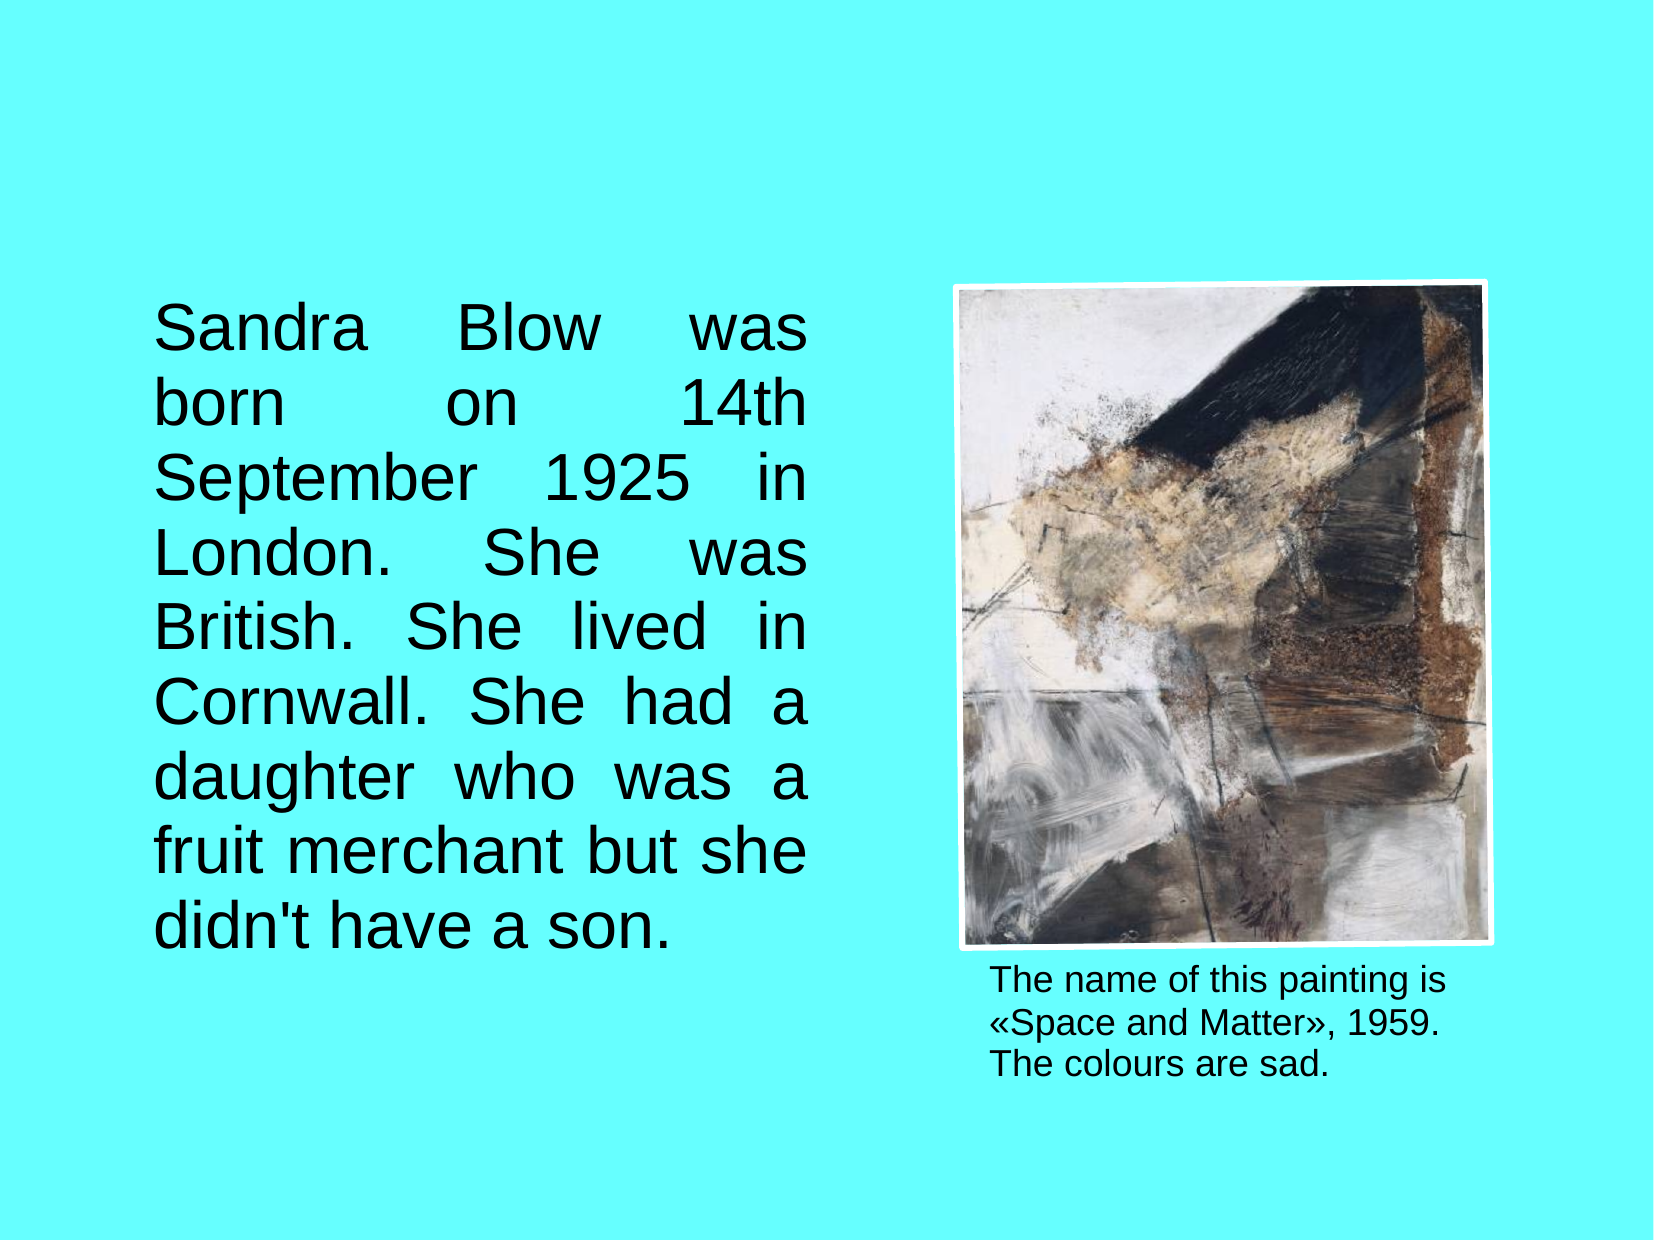

# Sandra Blow was born on 14th September 1925 in London. She was British. She lived in Cornwall. She had a daughter who was a fruit merchant but she didn't have a son.
The name of this painting is «Space and Matter», 1959. The colours are sad.